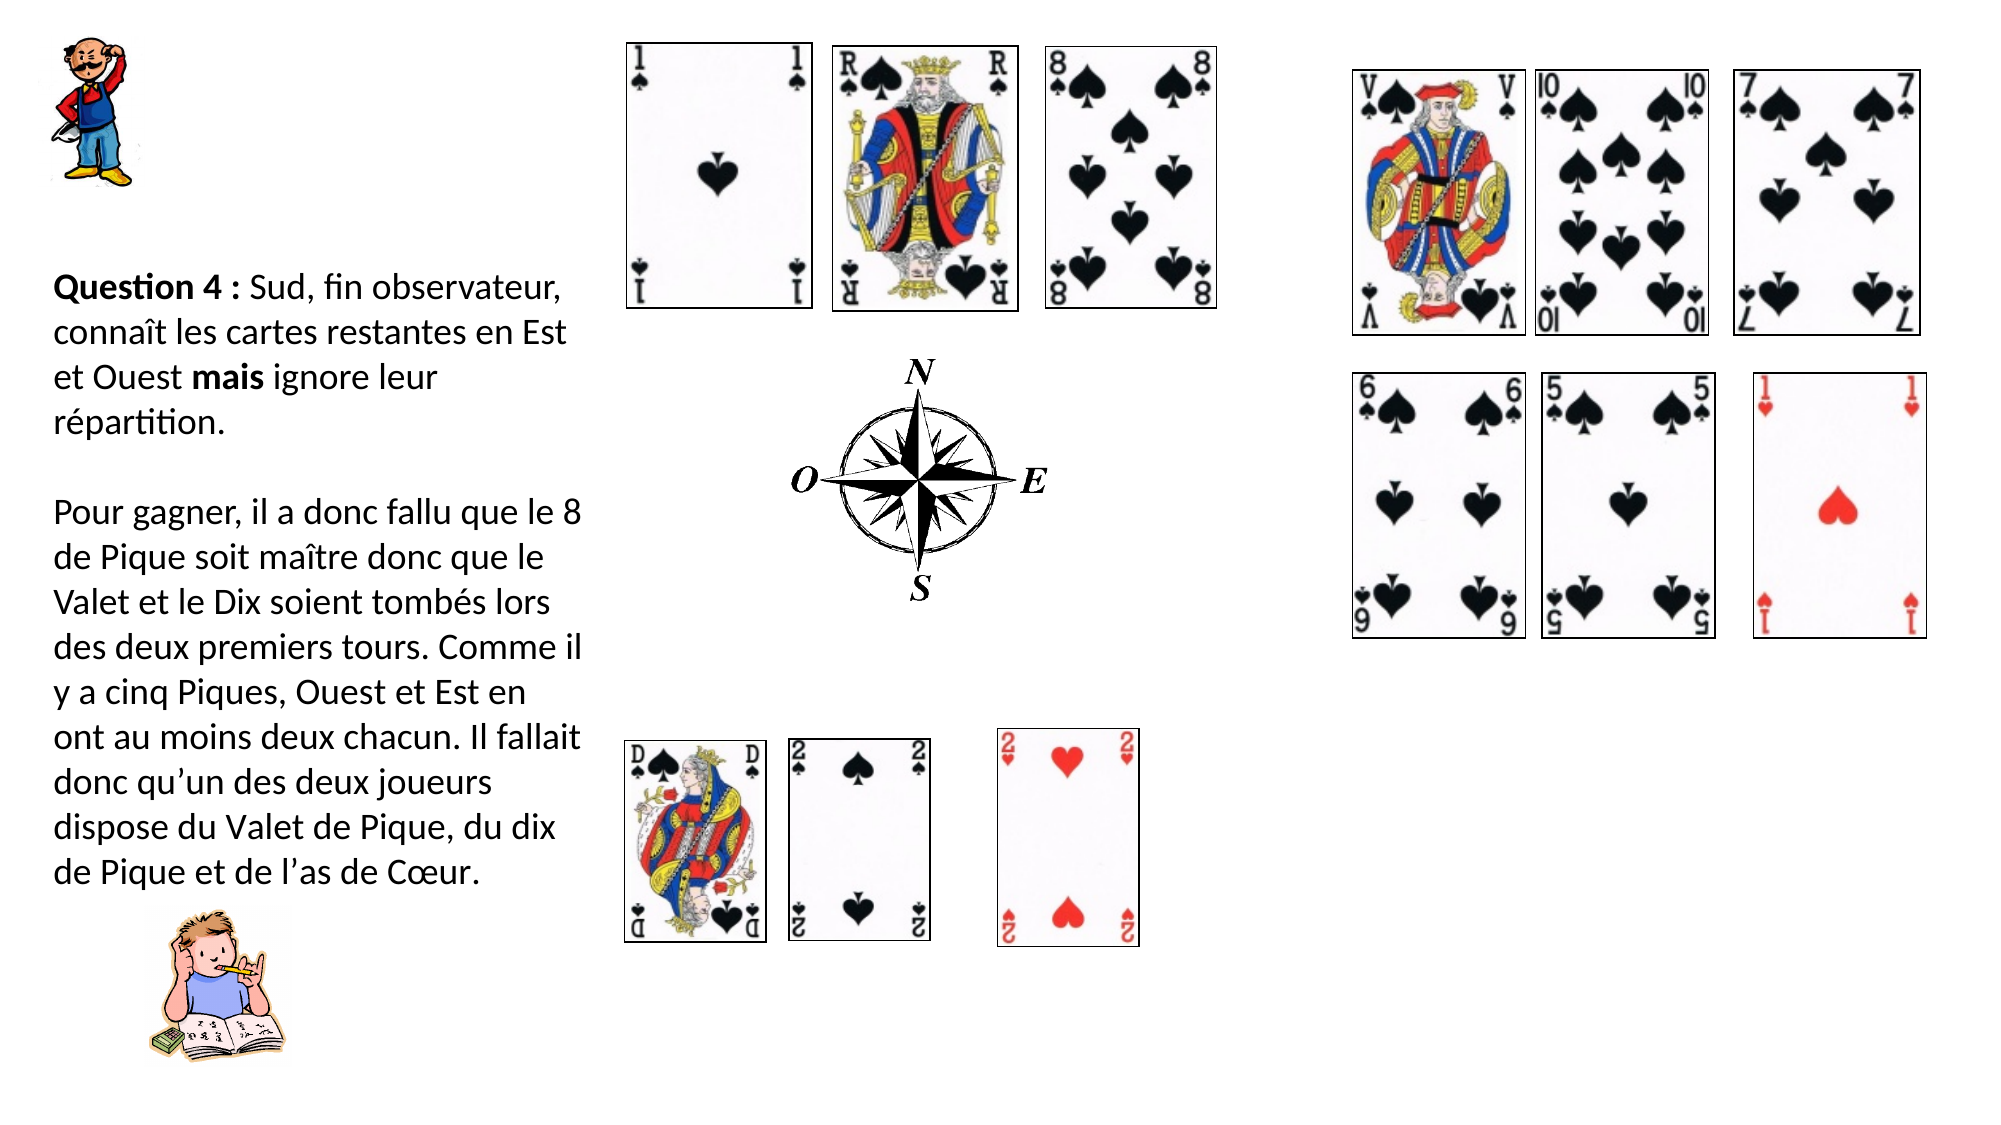

Question 4 : Sud, fin observateur, connaît les cartes restantes en Est et Ouest mais ignore leur répartition.
Pour gagner, il a donc fallu que le 8 de Pique soit maître donc que le Valet et le Dix soient tombés lors des deux premiers tours. Comme il y a cinq Piques, Ouest et Est en ont au moins deux chacun. Il fallait donc qu’un des deux joueurs dispose du Valet de Pique, du dix de Pique et de l’as de Cœur.